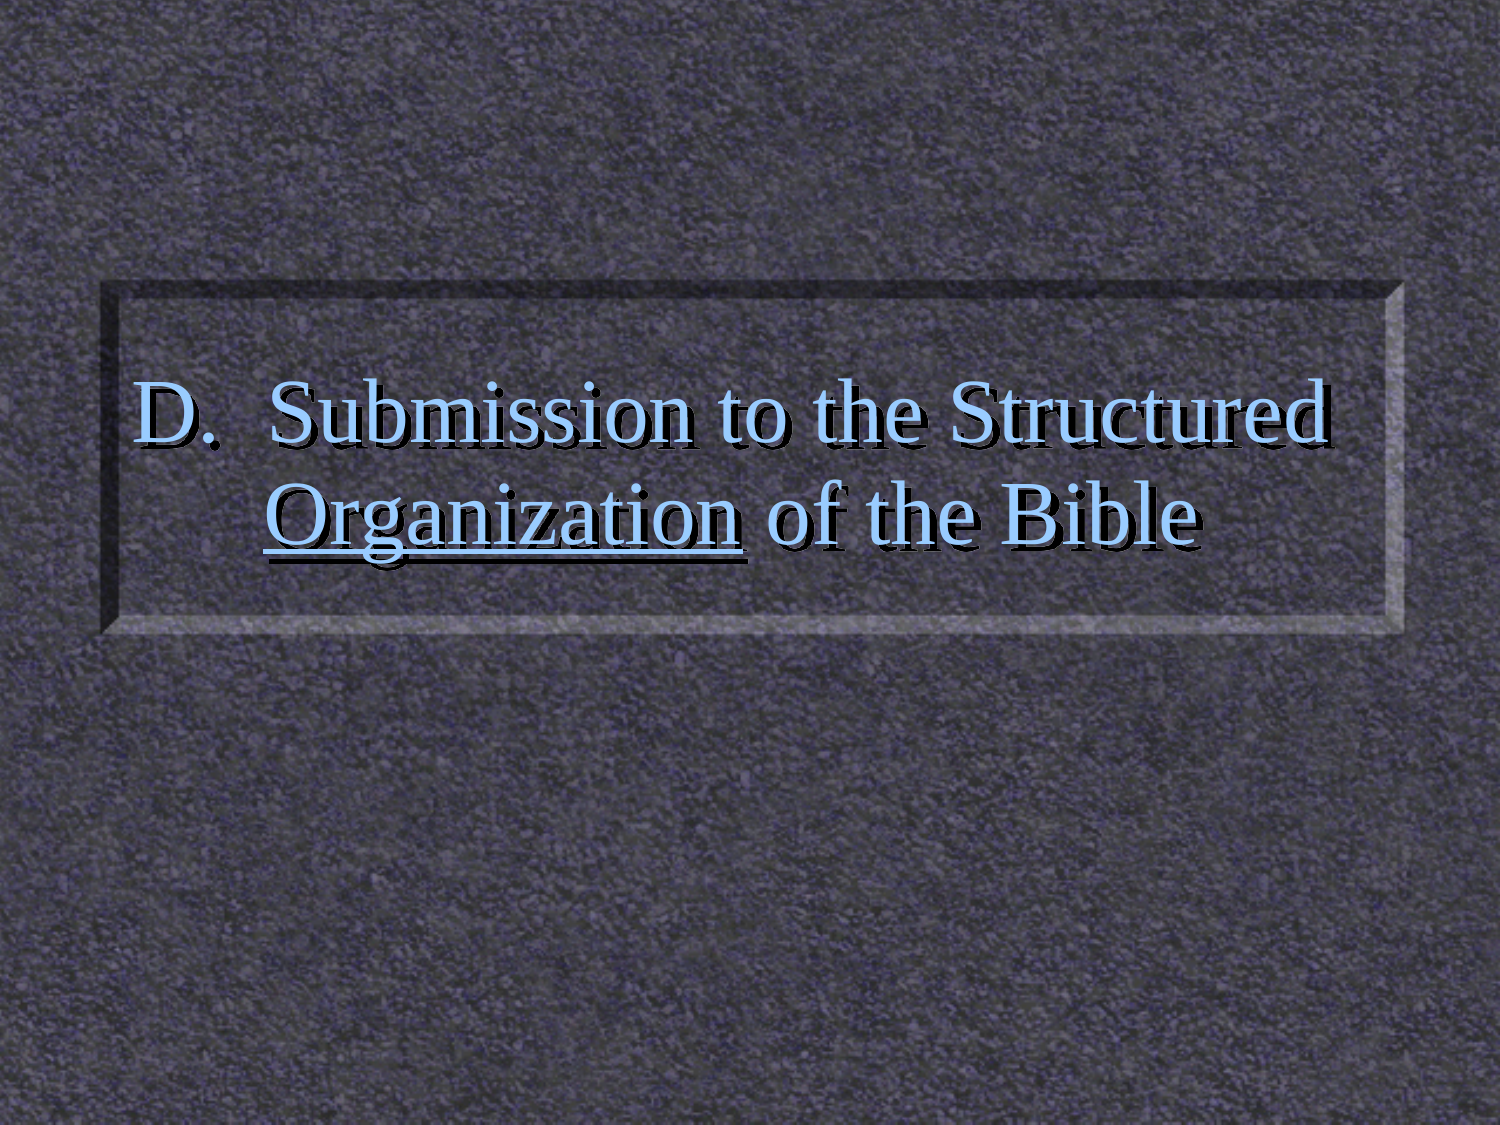

# D. Submission to the Structured Organization of the Bible